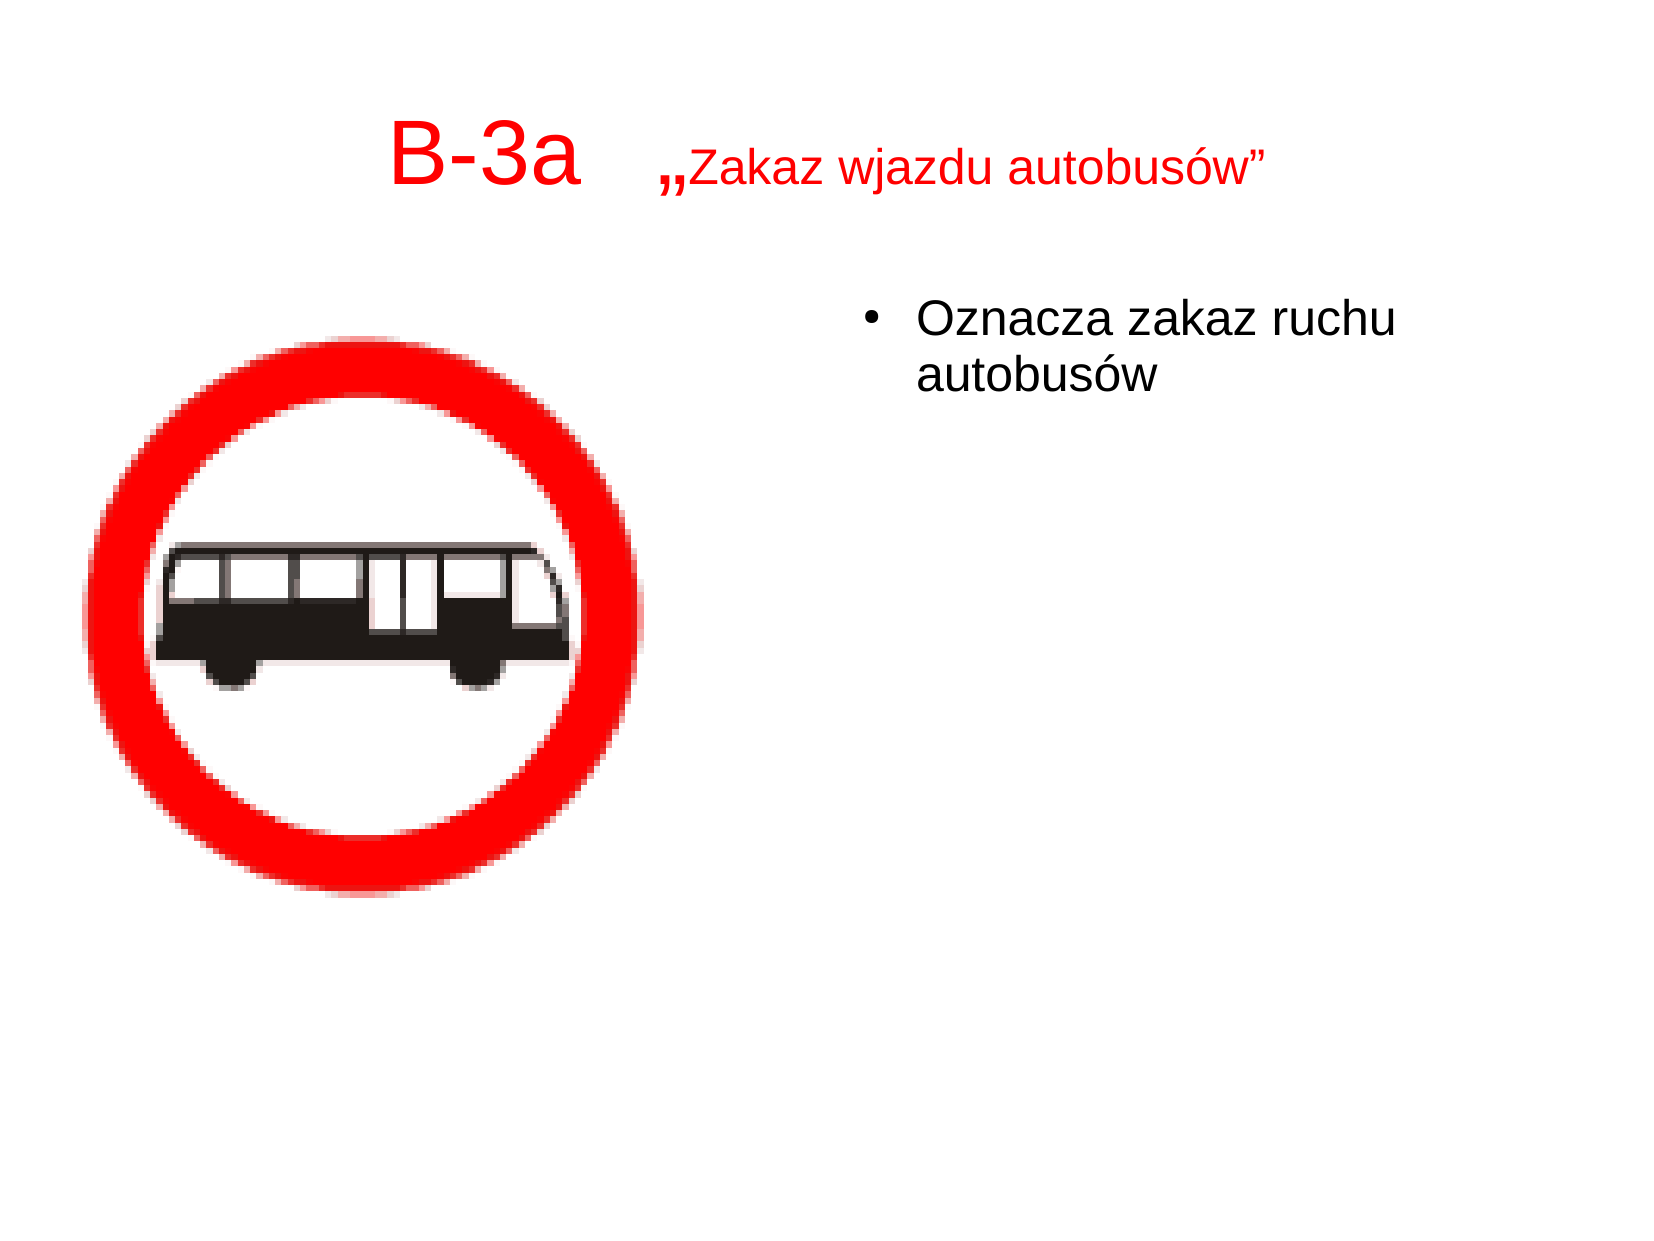

# B-3a „Zakaz wjazdu autobusów”
Oznacza zakaz ruchu autobusów